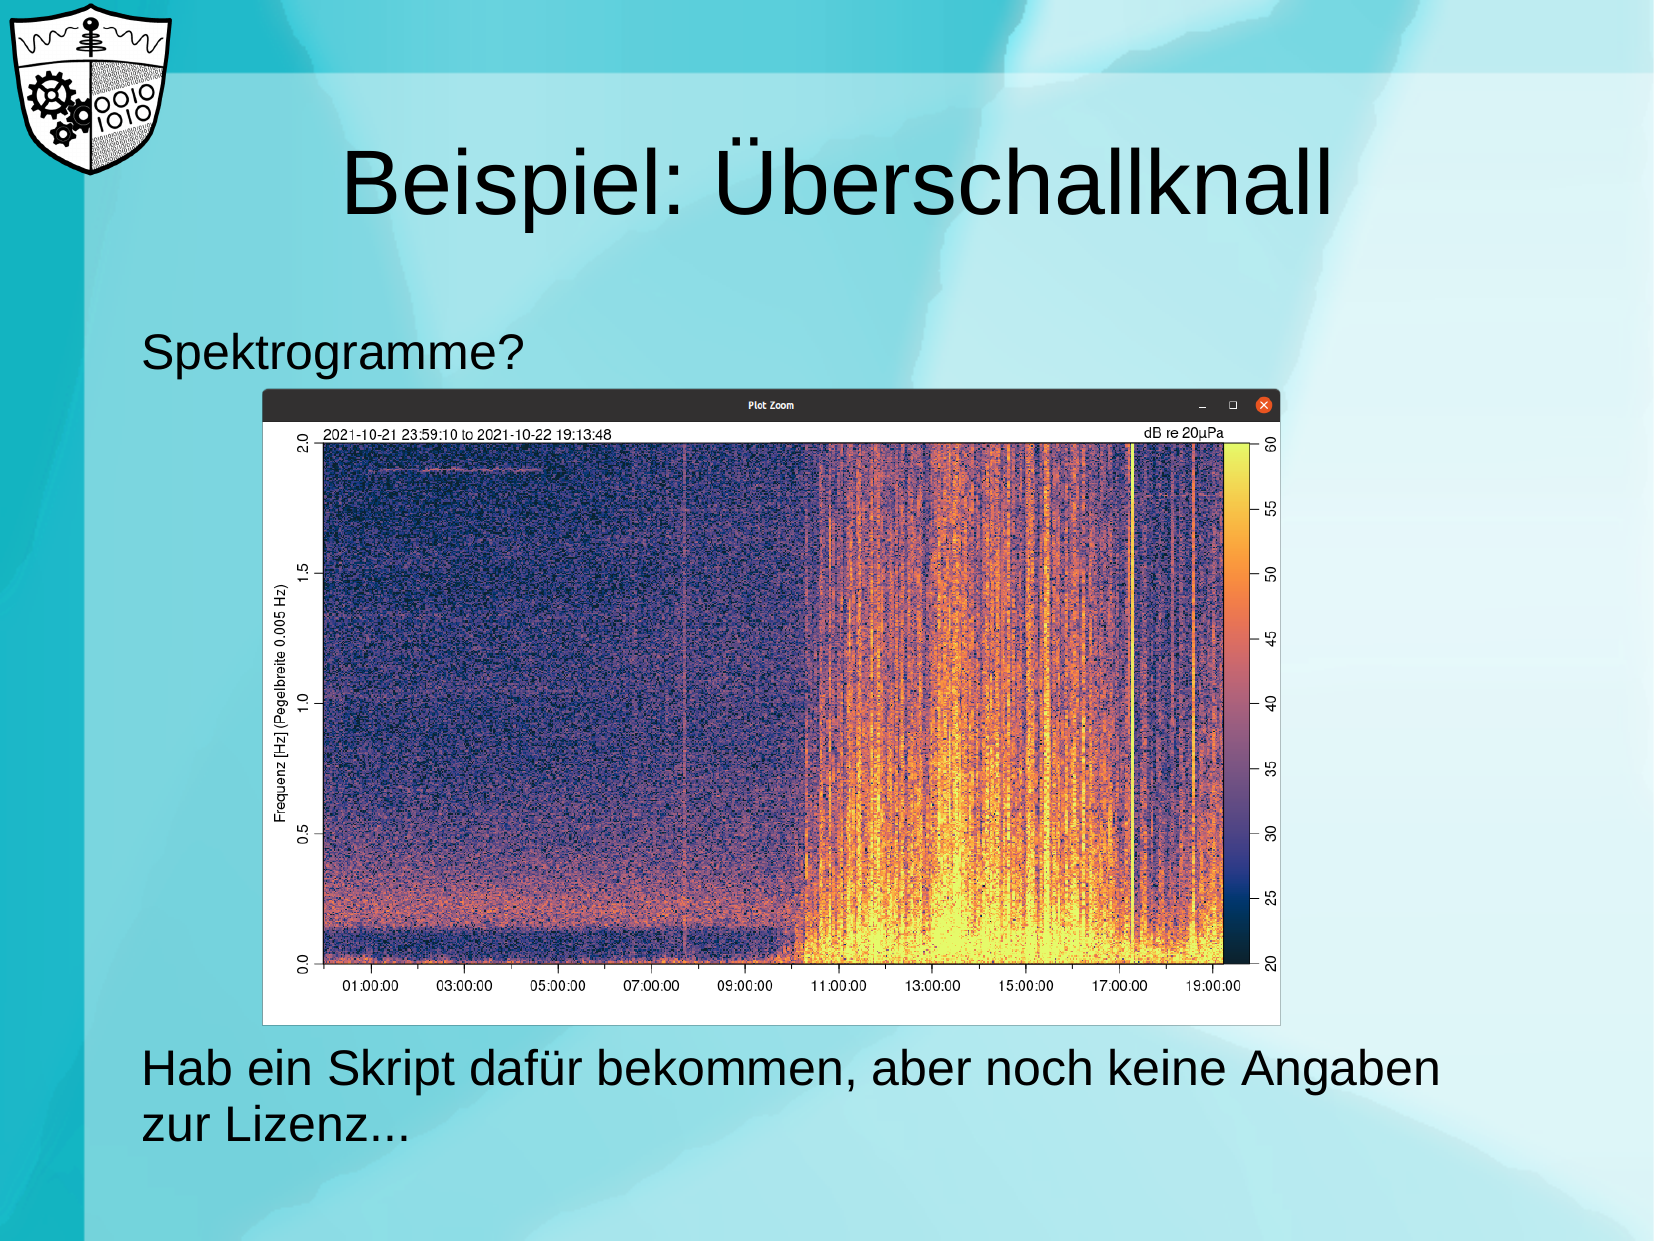

# Beispiel: Überschallknall
Spektrogramme?
Hab ein Skript dafür bekommen, aber noch keine Angaben zur Lizenz...